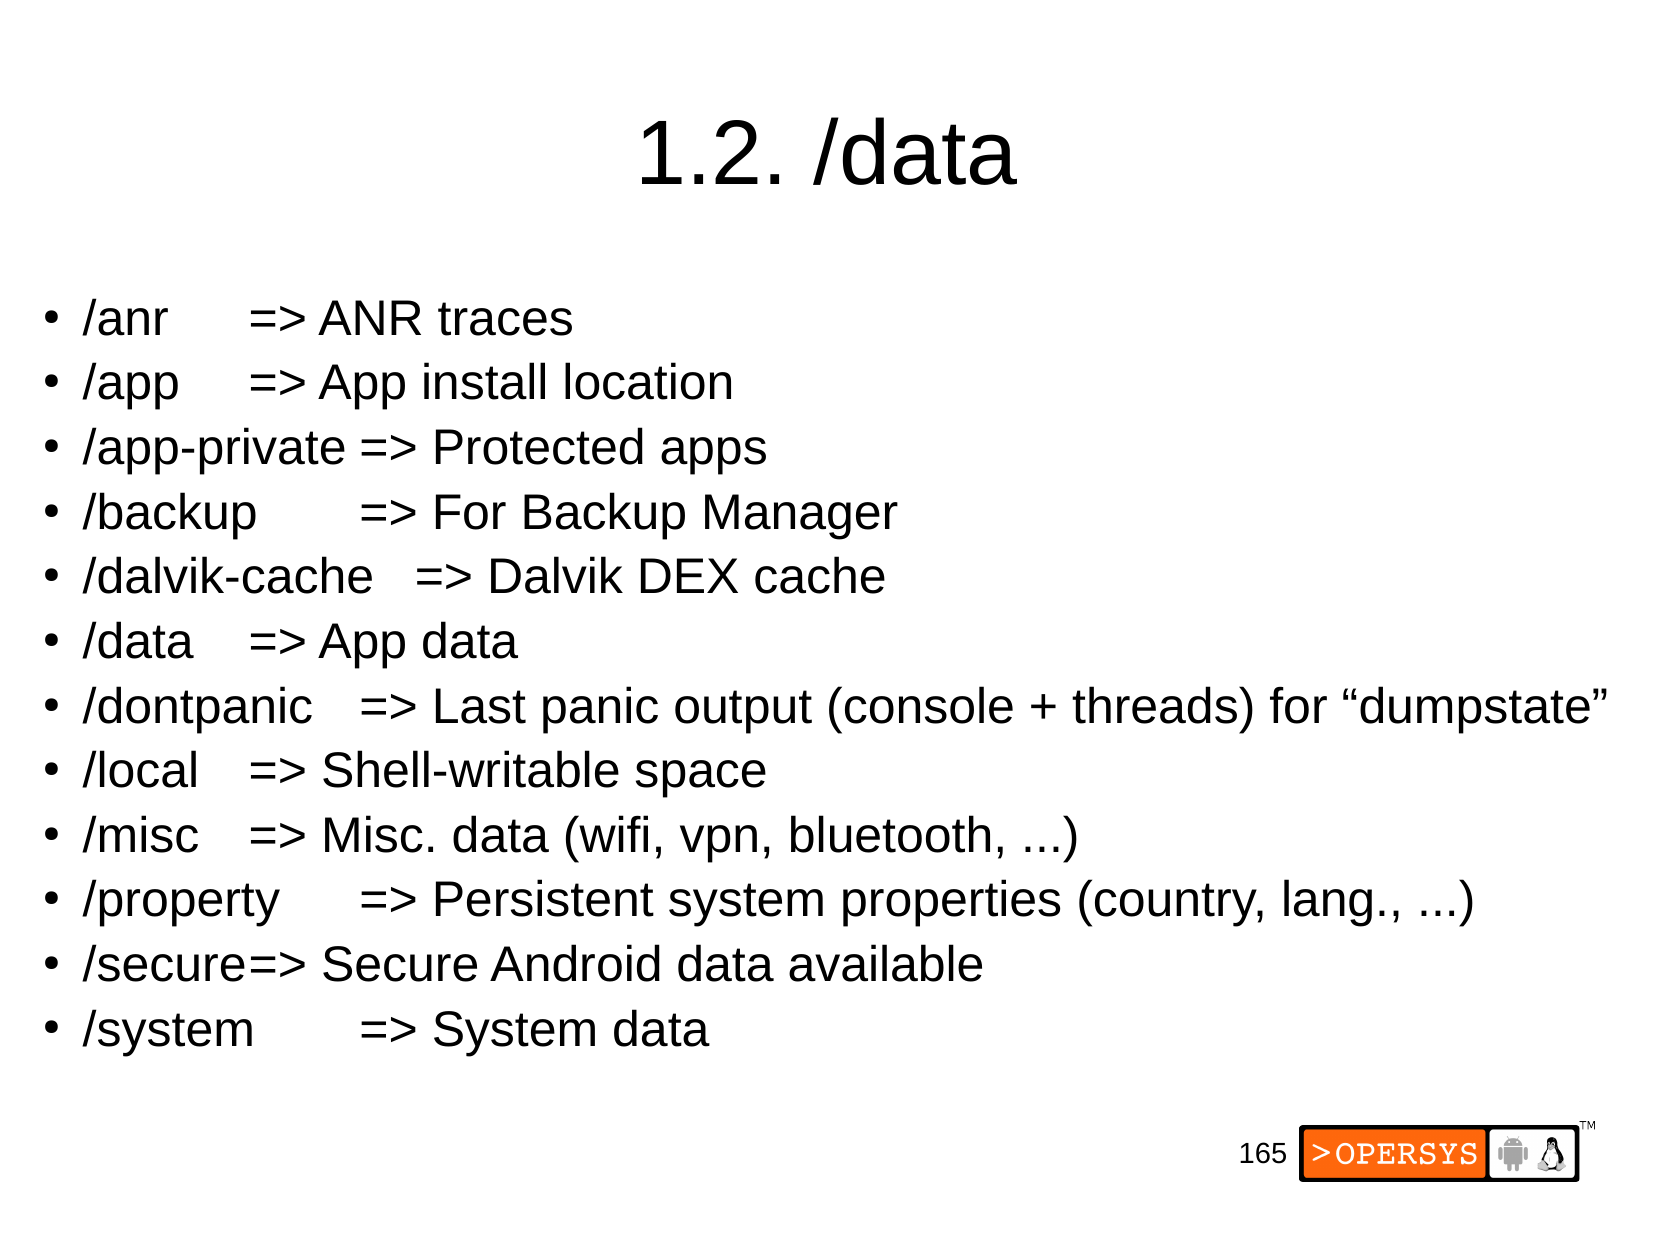

# 1.2. /data
/anr					=> ANR traces
/app					=> App install location
/app-private		=> Protected apps
/backup			=> For Backup Manager
/dalvik-cache	=> Dalvik DEX cache
/data				=> App data
/dontpanic		=> Last panic output (console + threads) for “dumpstate”
/local				=> Shell-writable space
/misc				=> Misc. data (wifi, vpn, bluetooth, ...)
/property			=> Persistent system properties (country, lang., ...)
/secure				=> Secure Android data available
/system			=> System data